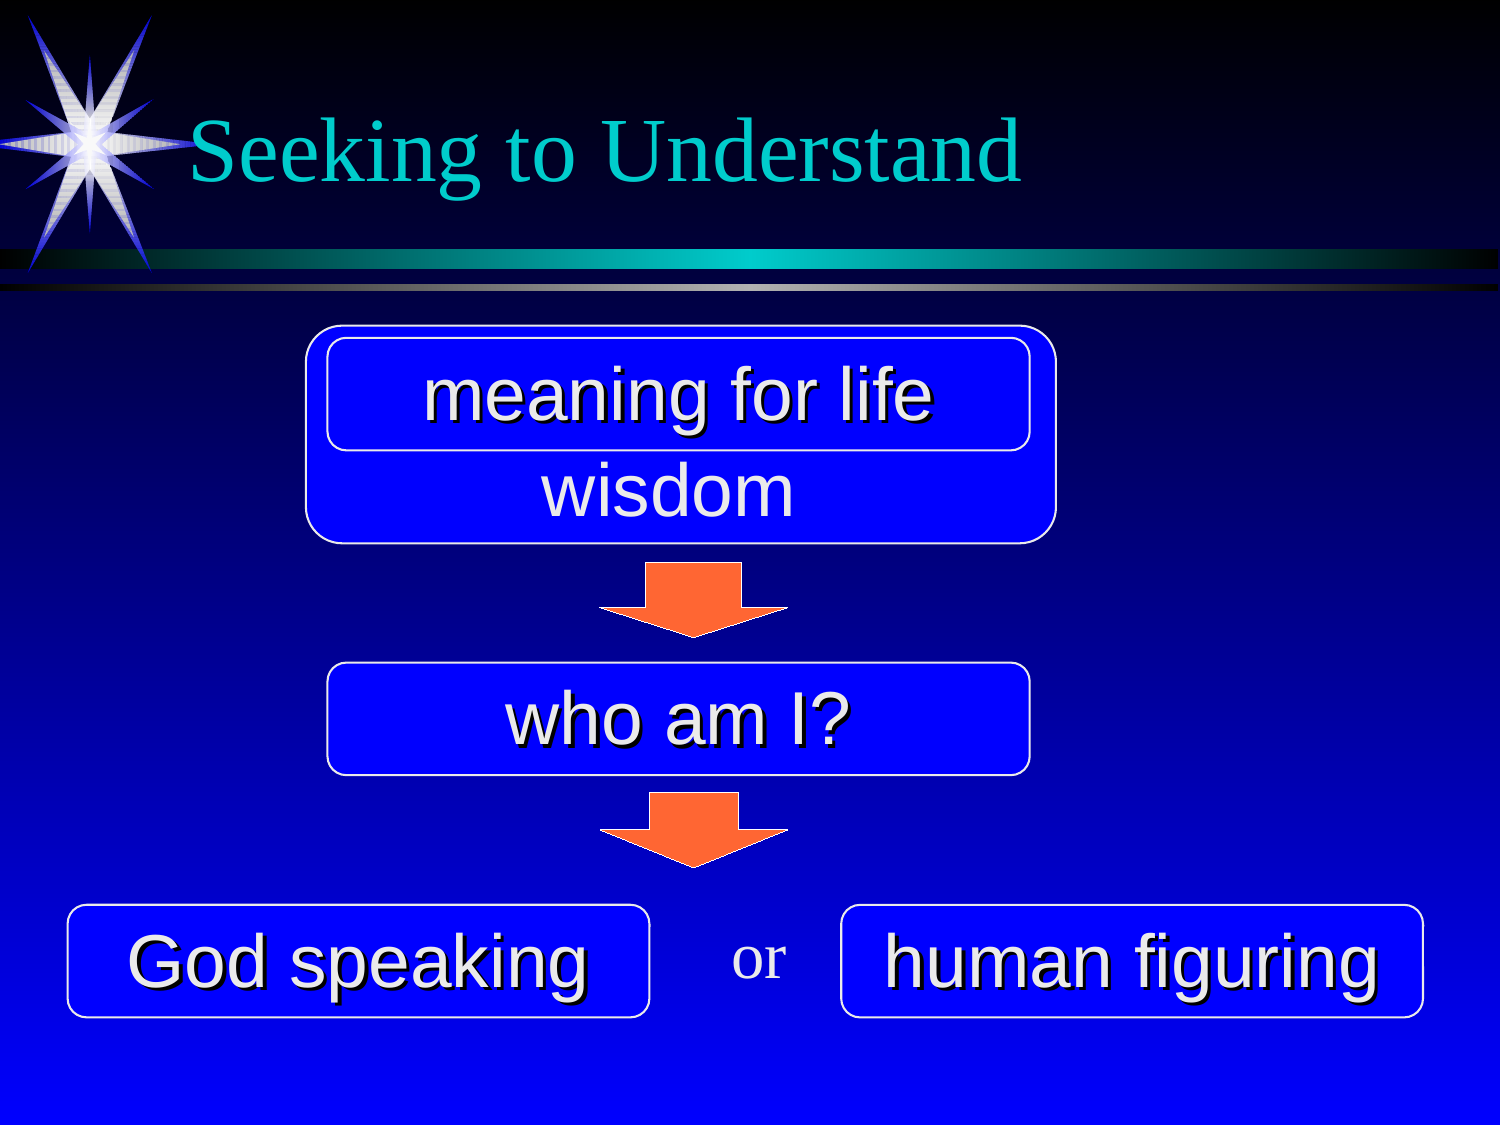

# Seeking to Understand
meaning for life
wisdom
meaning for life
who am I?
God speaking
human figuring
or